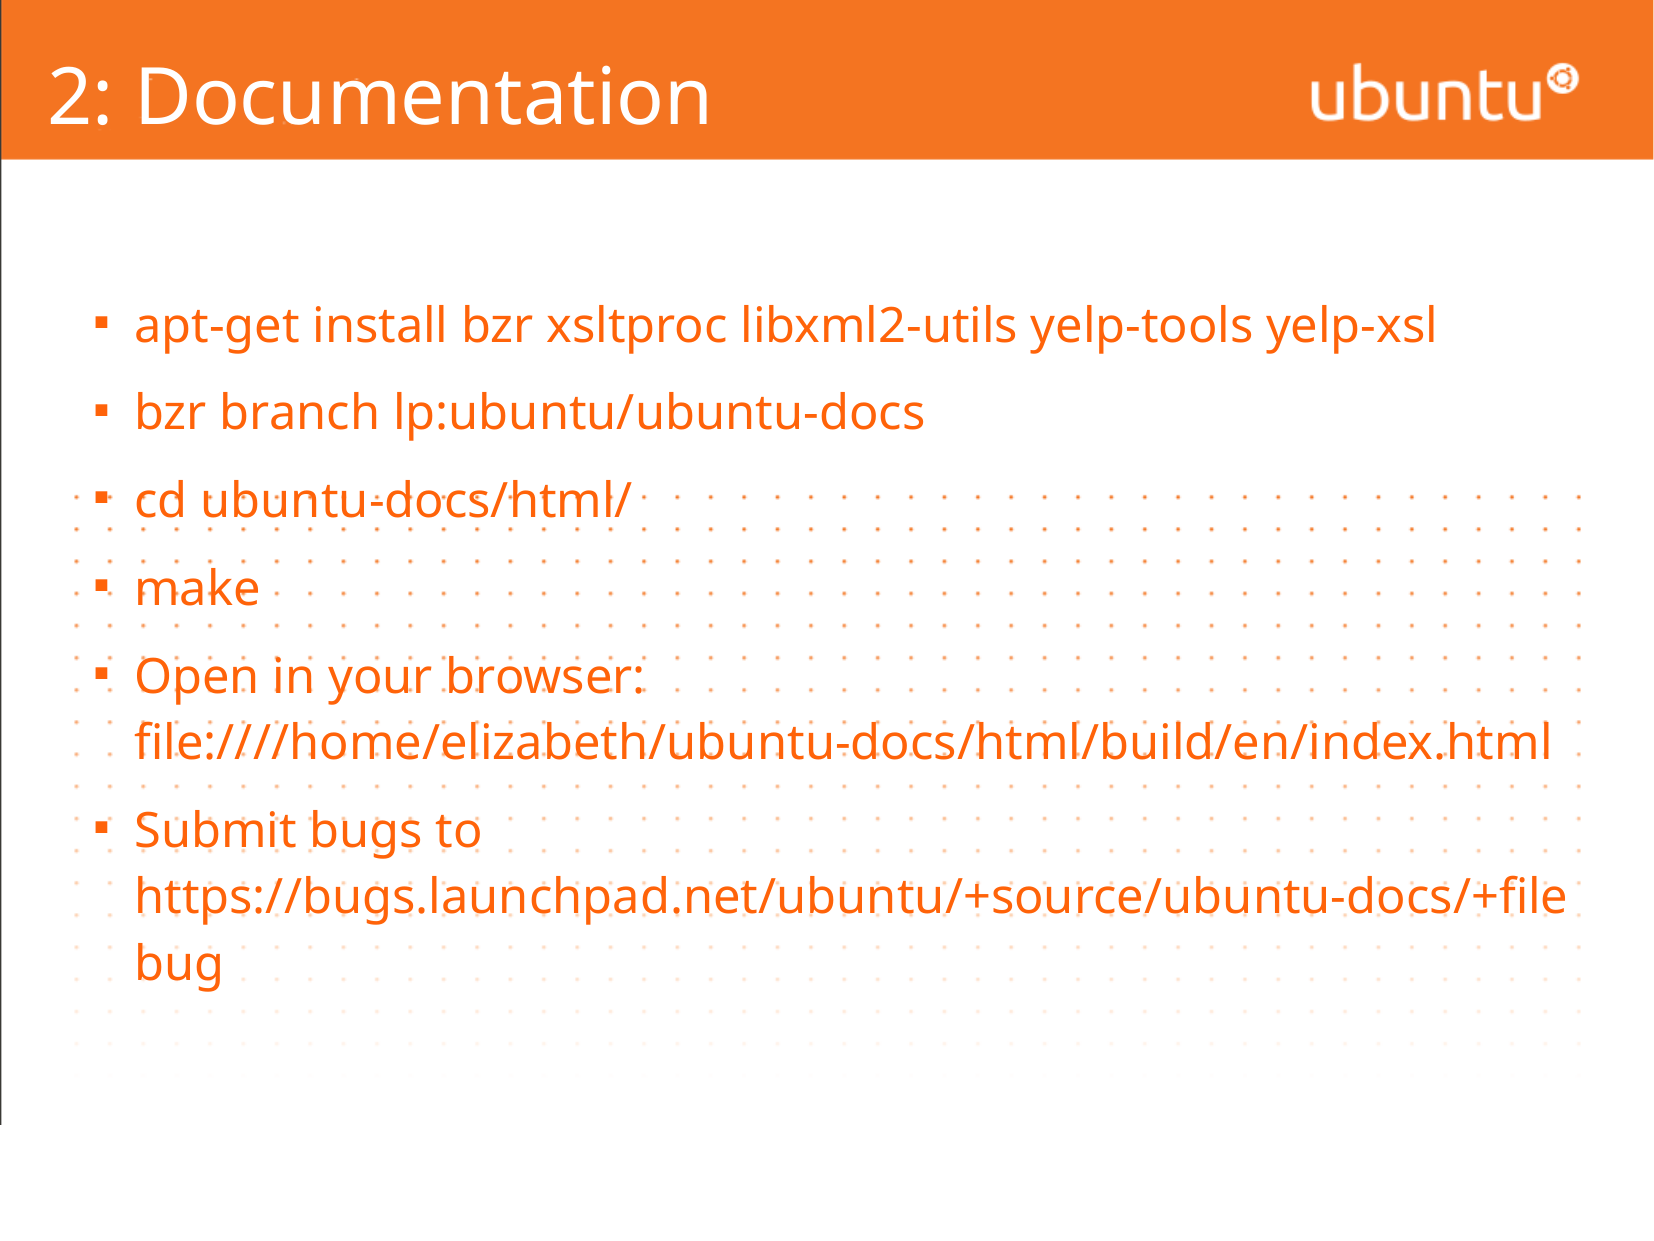

# 2: Documentation
apt-get install bzr xsltproc libxml2-utils yelp-tools yelp-xsl
bzr branch lp:ubuntu/ubuntu-docs
cd ubuntu-docs/html/
make
Open in your browser: file:////home/elizabeth/ubuntu-docs/html/build/en/index.html
Submit bugs to https://bugs.launchpad.net/ubuntu/+source/ubuntu-docs/+filebug